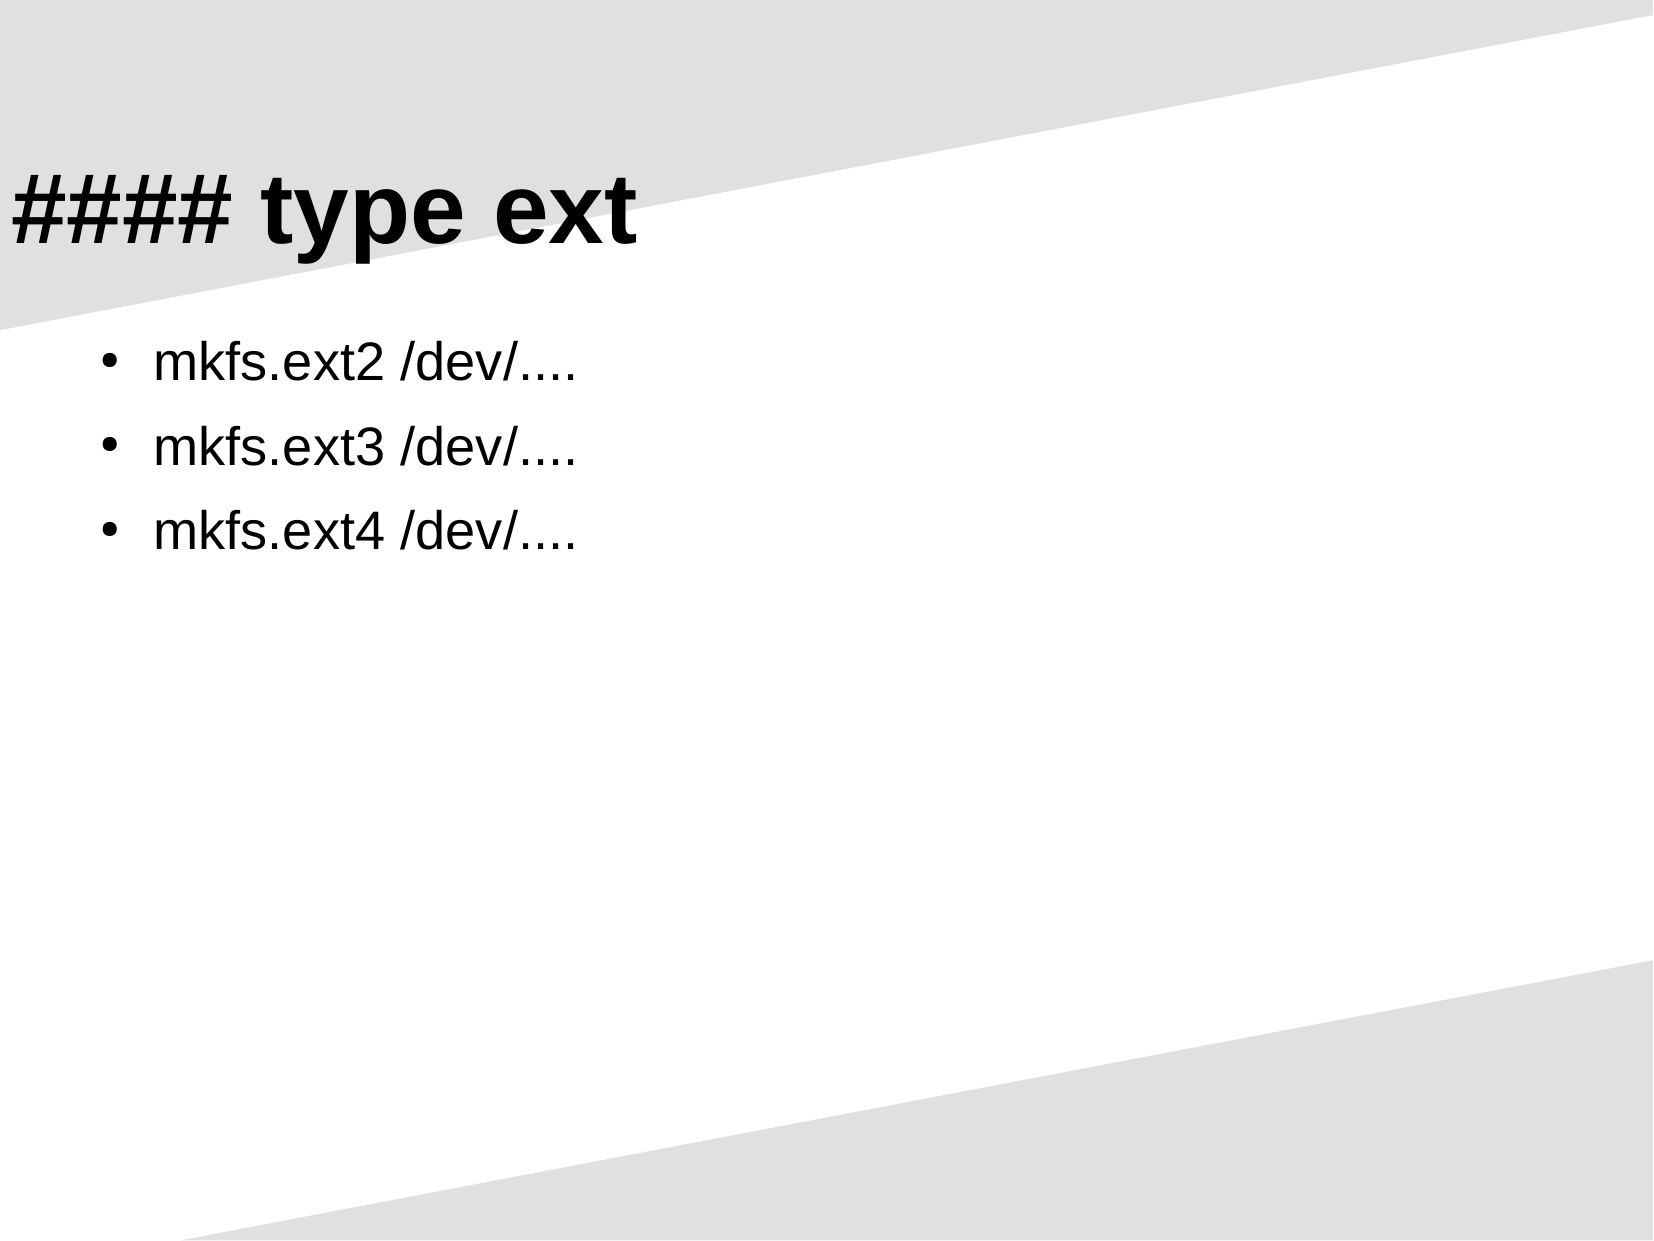

# #### type ext
mkfs.ext2 /dev/....
mkfs.ext3 /dev/....
mkfs.ext4 /dev/....